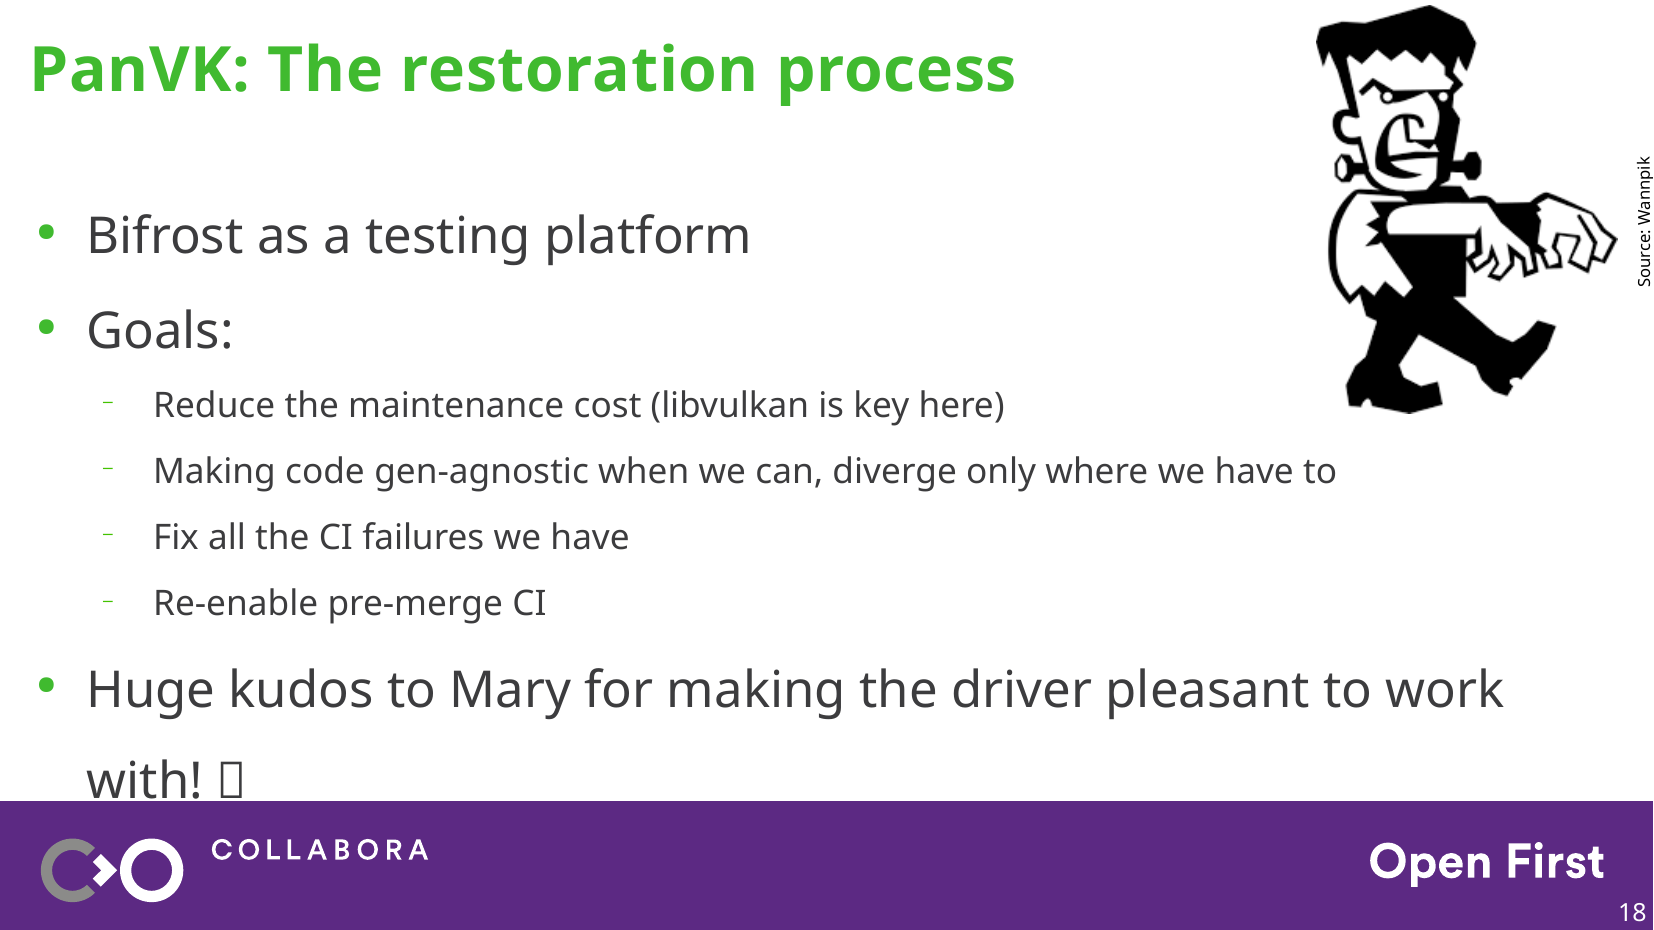

# PanVK: The restoration process
Bifrost as a testing platform
Goals:
Reduce the maintenance cost (libvulkan is key here)
Making code gen-agnostic when we can, diverge only where we have to
Fix all the CI failures we have
Re-enable pre-merge CI
Huge kudos to Mary for making the driver pleasant to work with! 💜
Source: Wannpik